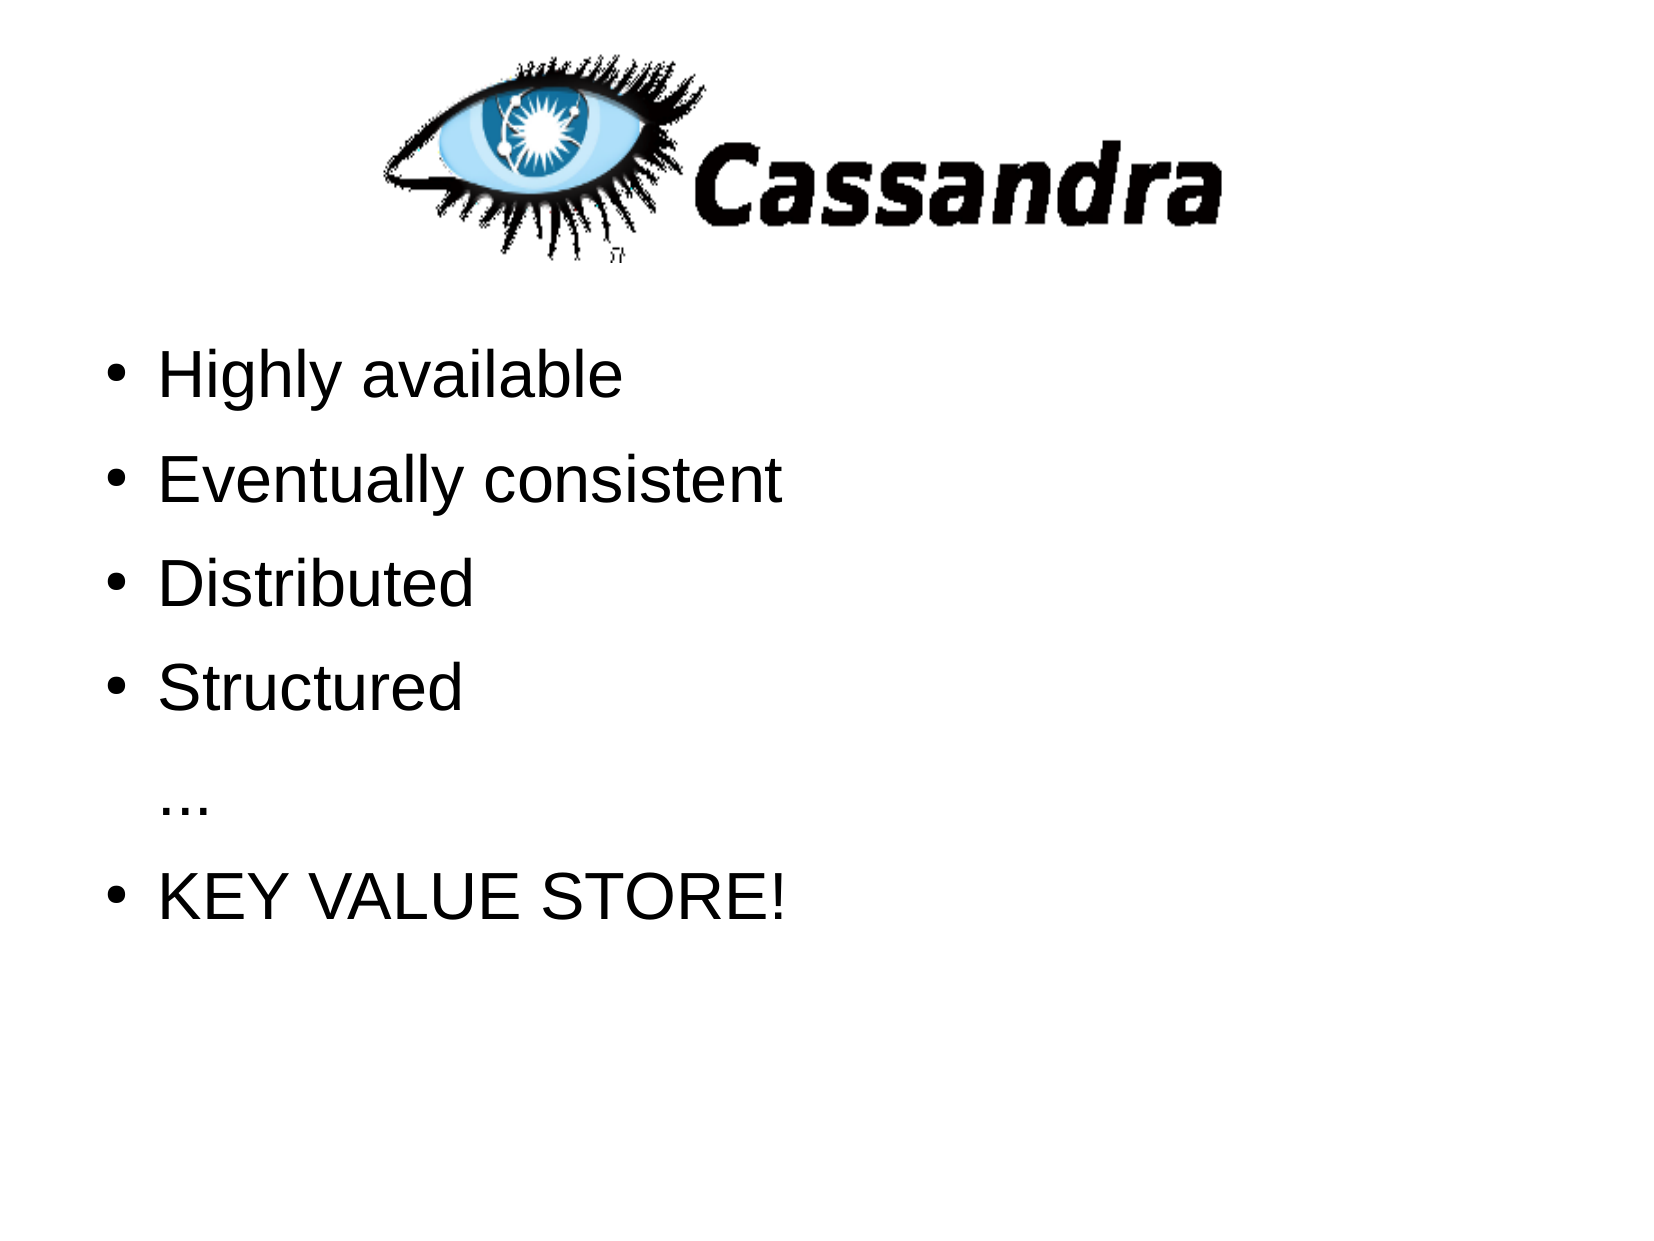

# Highly available
Eventually consistent
Distributed
Structured
...
KEY VALUE STORE!